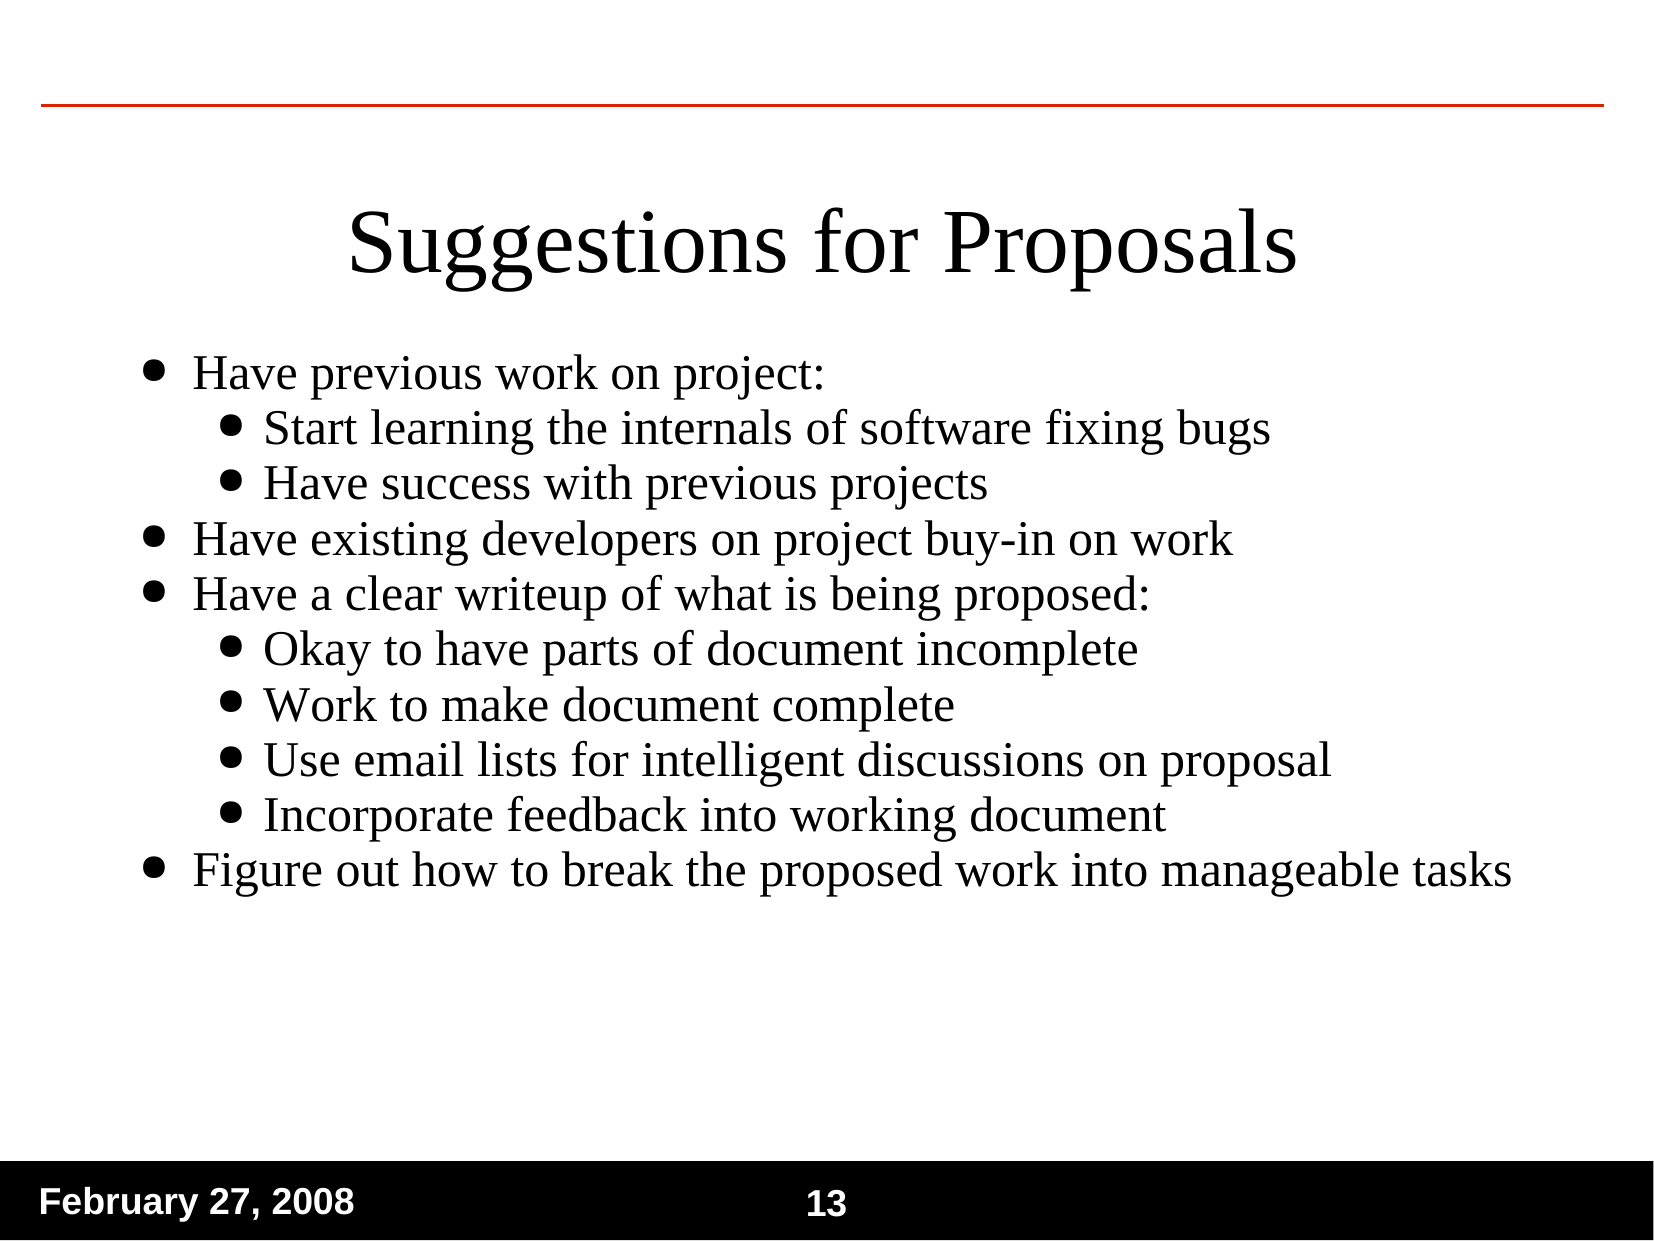

# Suggestions for Proposals
Have previous work on project:
Start learning the internals of software fixing bugs
Have success with previous projects
Have existing developers on project buy-in on work
Have a clear writeup of what is being proposed:
Okay to have parts of document incomplete
Work to make document complete
Use email lists for intelligent discussions on proposal
Incorporate feedback into working document
Figure out how to break the proposed work into manageable tasks